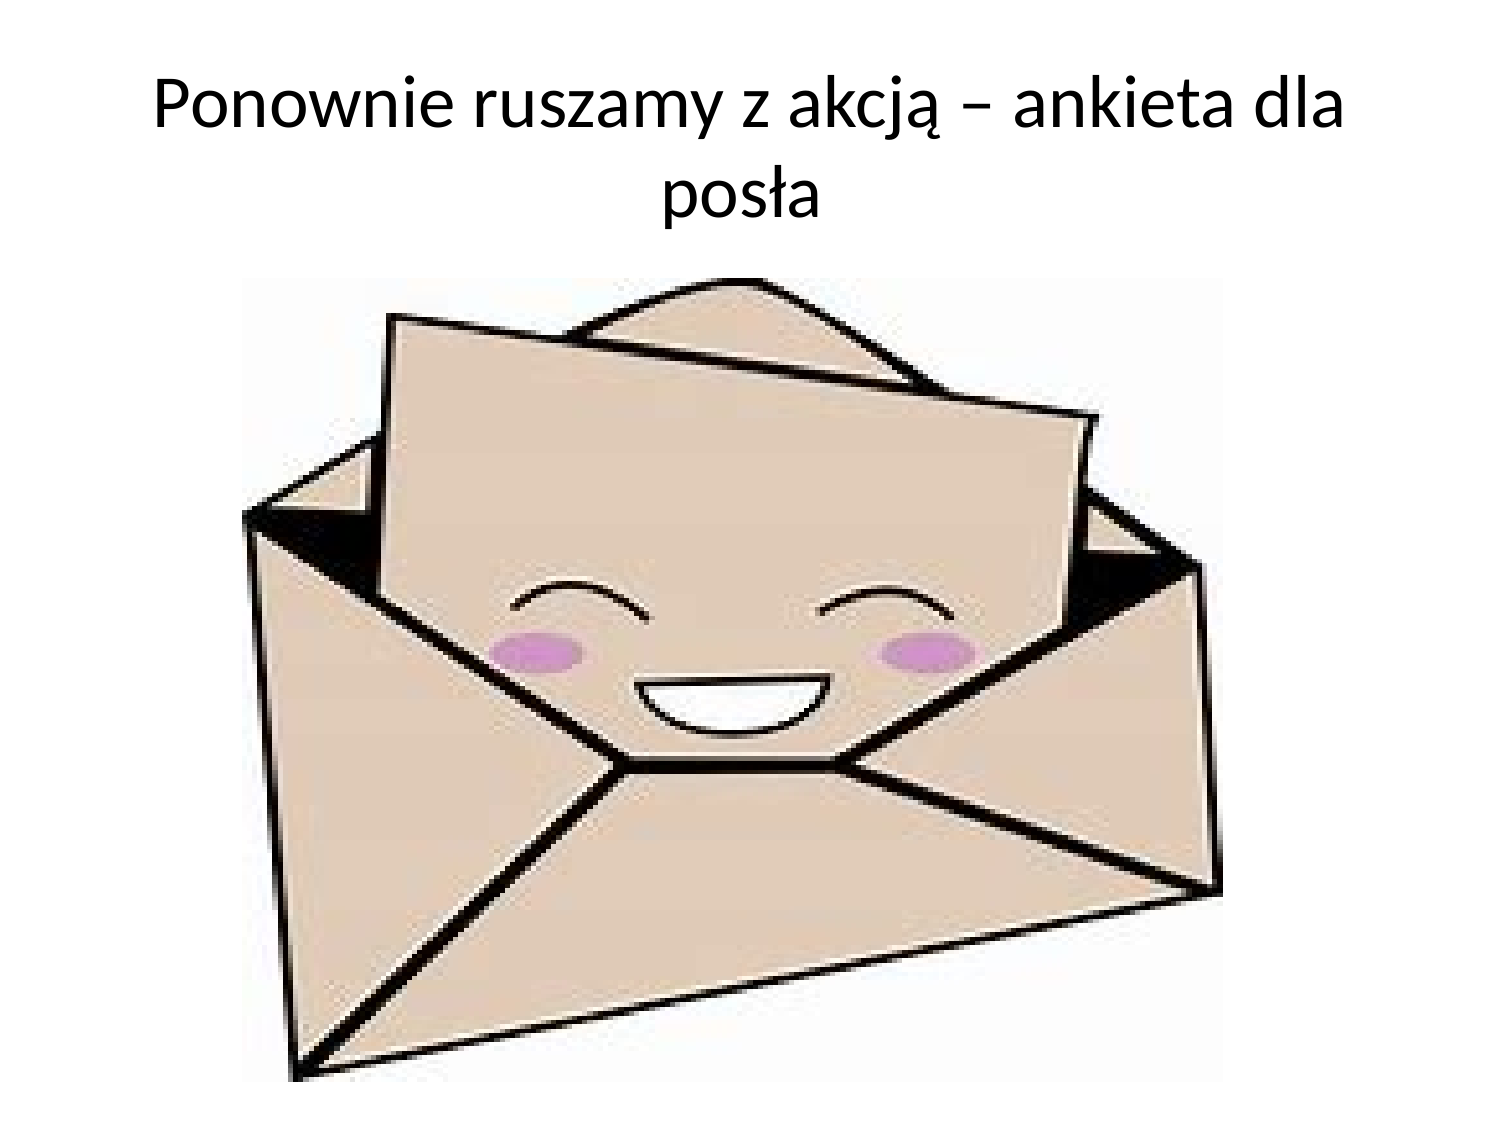

# Ponownie ruszamy z akcją – ankieta dla posła